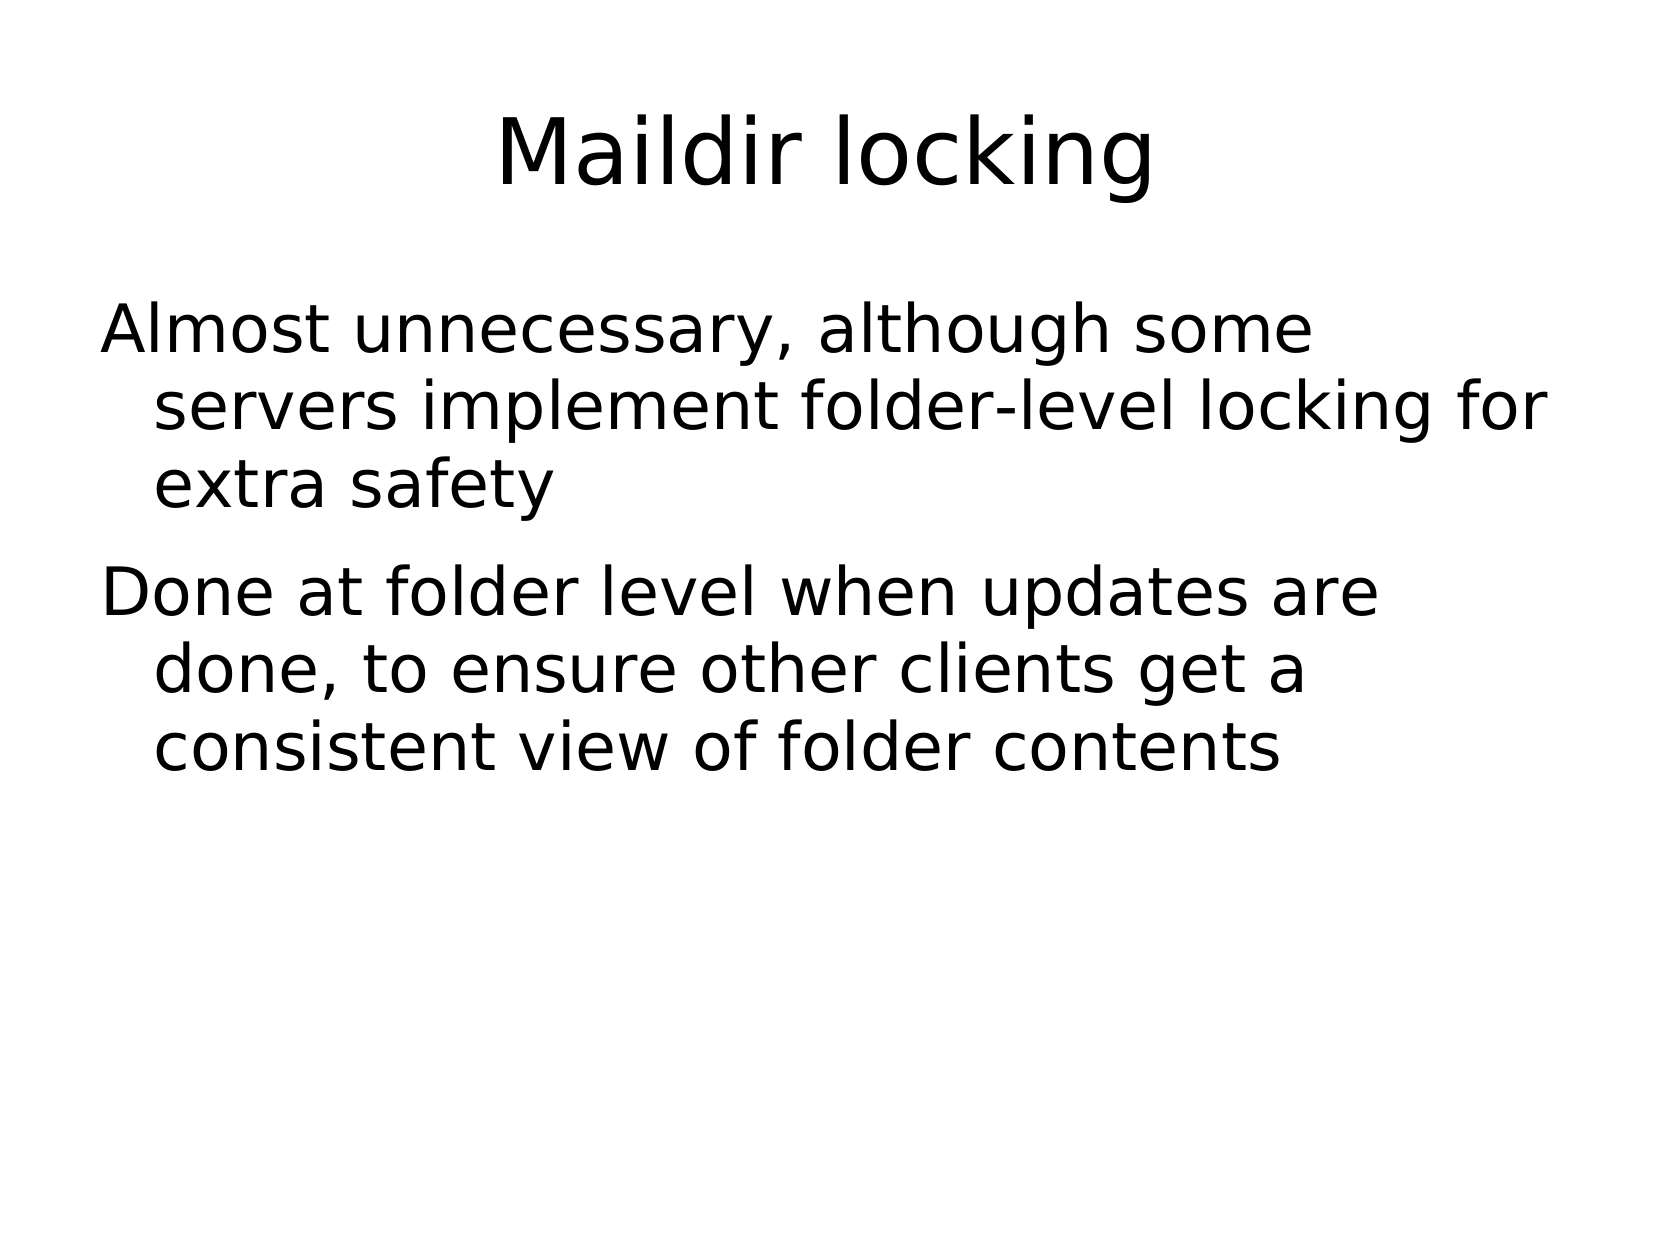

# Maildir locking
Almost unnecessary, although some servers implement folder-level locking for extra safety
Done at folder level when updates are done, to ensure other clients get a consistent view of folder contents